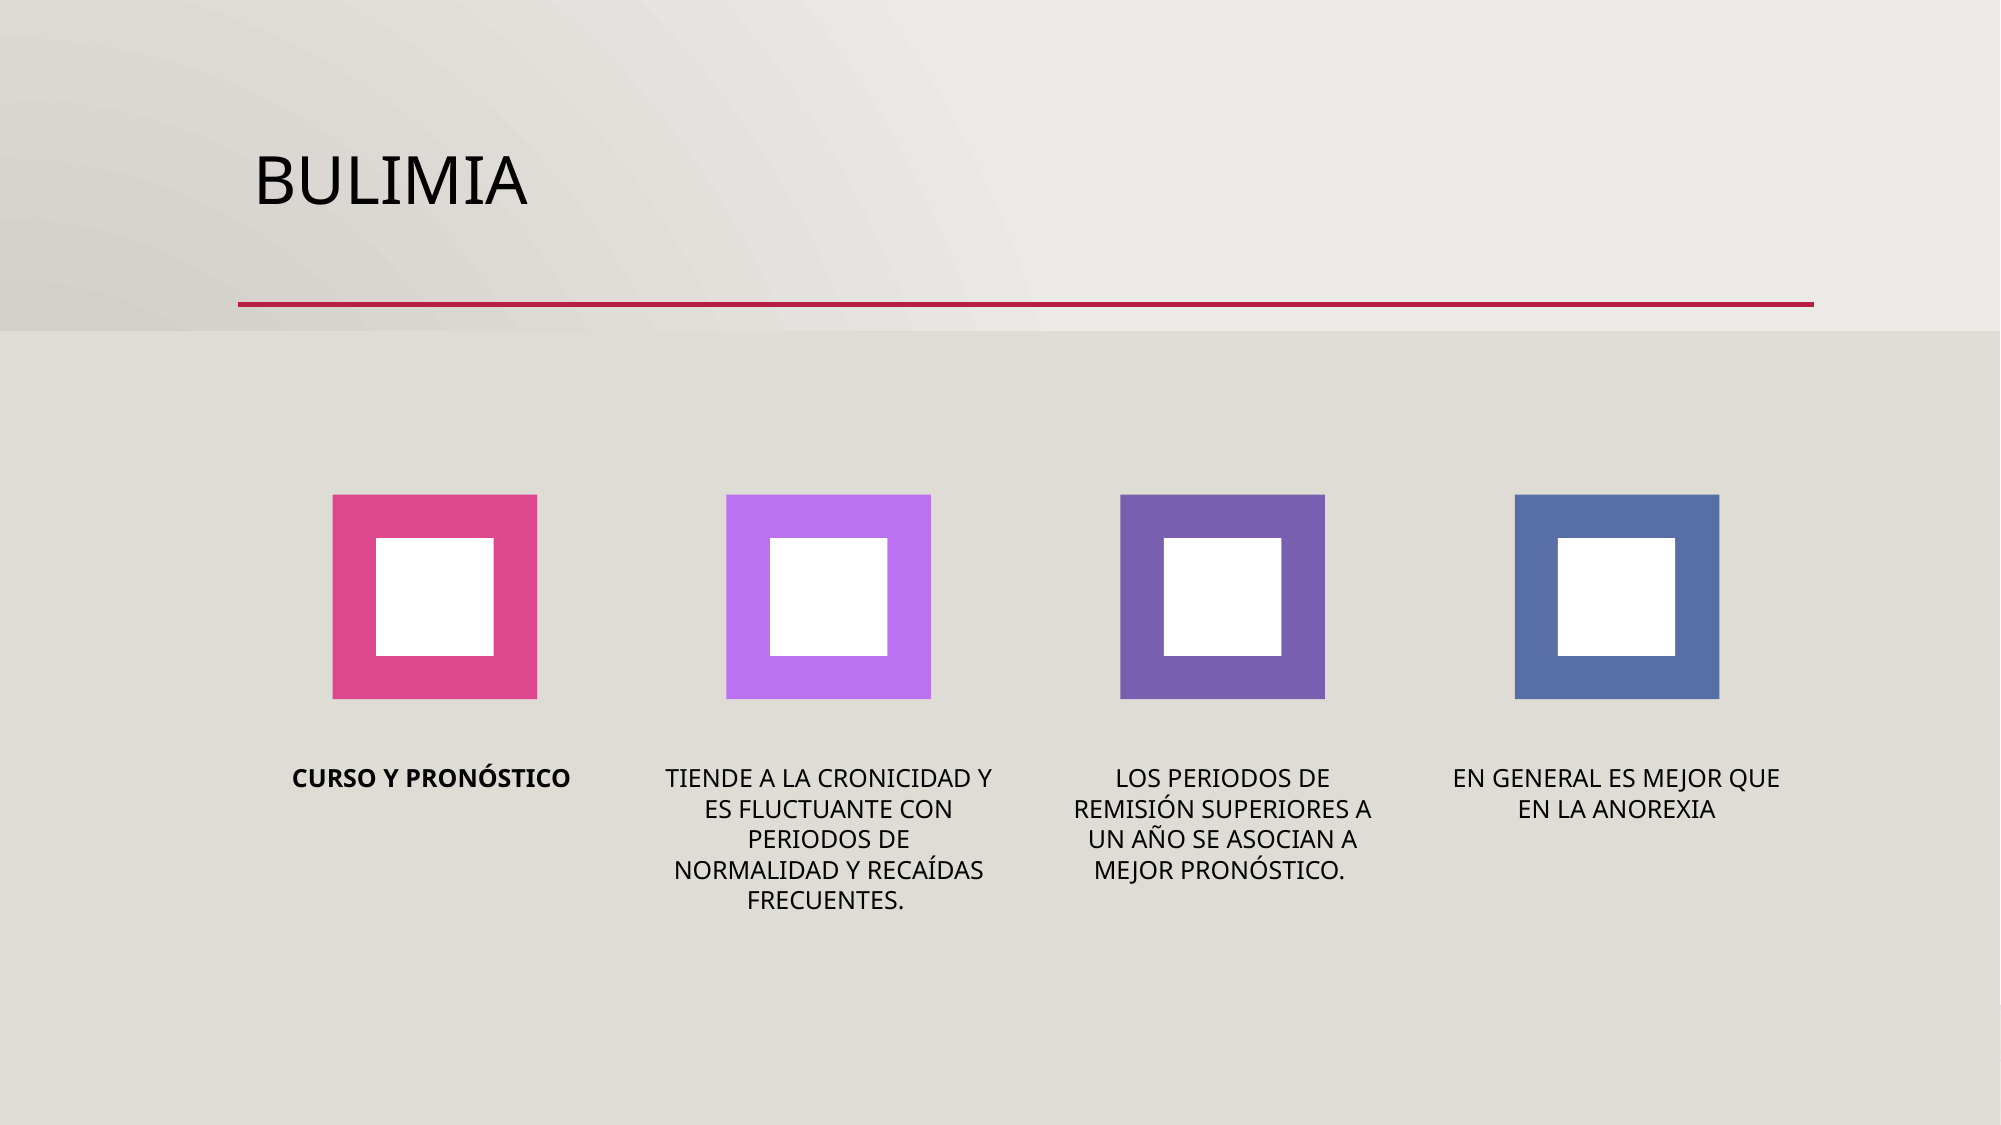

# BULIMIA
Curso y pronóstico
Tiende a la cronicidad y es fluctuante con periodos de normalidad y recaídas frecuentes.
Los periodos de remisión superiores a un año se asocian a mejor pronóstico.
En general es mejor que en la anorexia